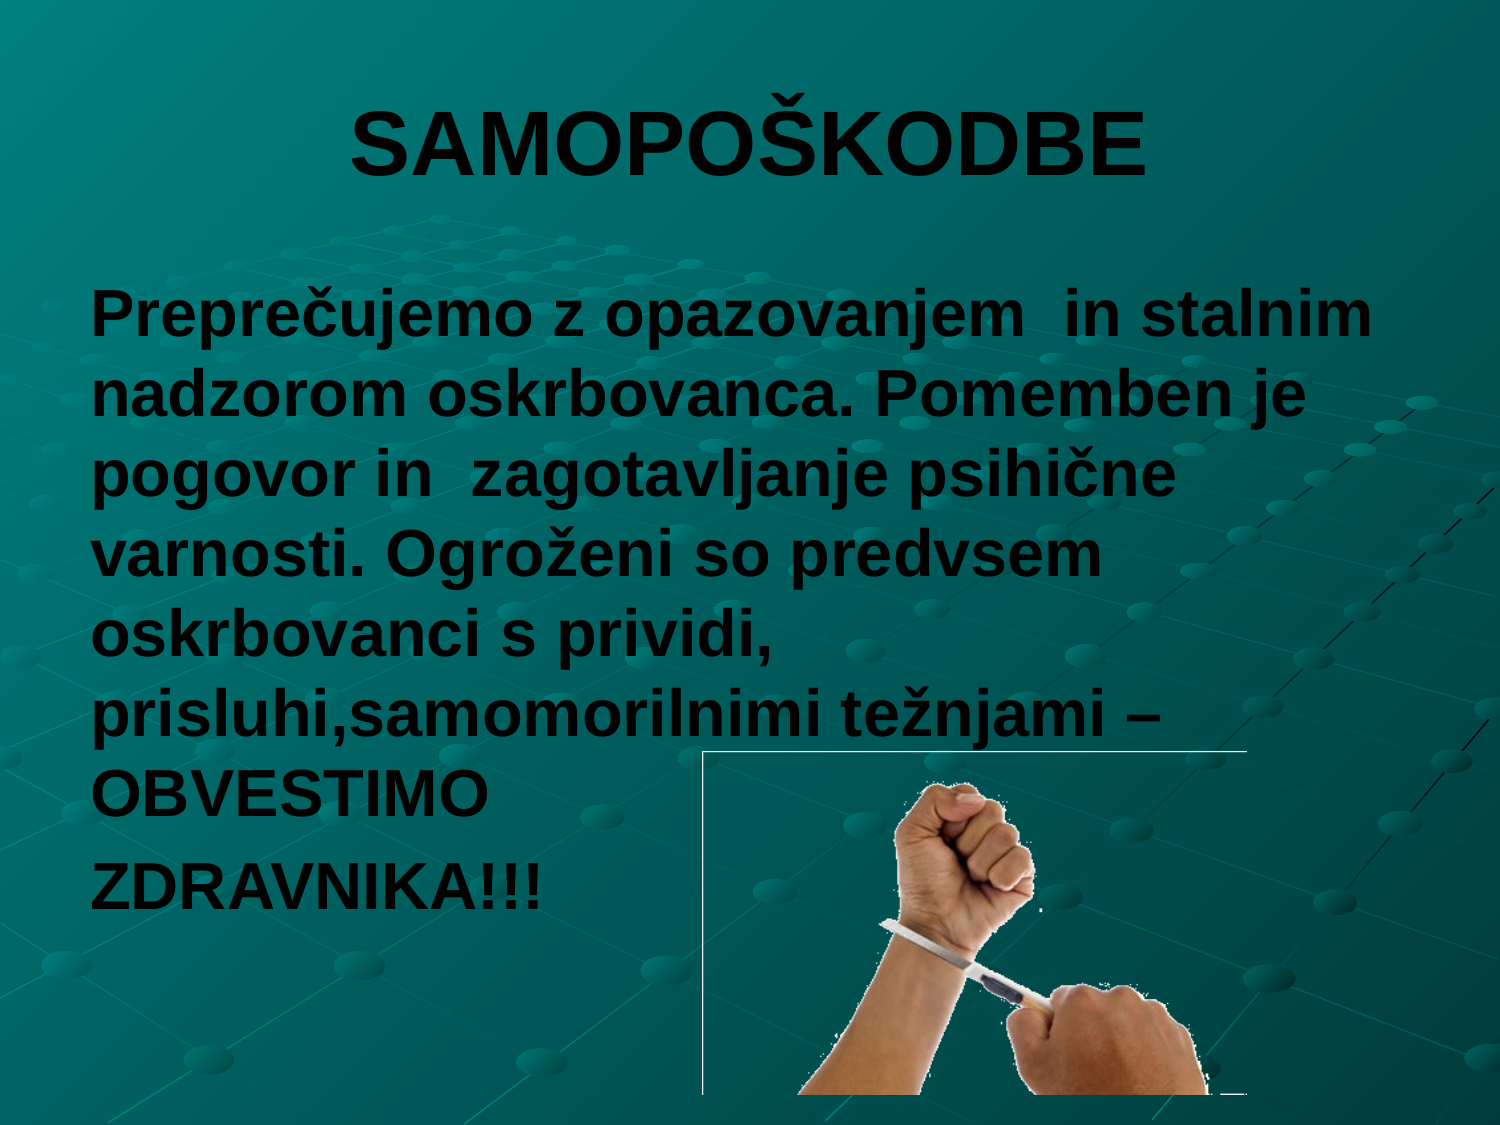

# SAMOPOŠKODBE
Preprečujemo z opazovanjem in stalnim nadzorom oskrbovanca. Pomemben je pogovor in zagotavljanje psihične varnosti. Ogroženi so predvsem oskrbovanci s prividi, prisluhi,samomorilnimi težnjami – OBVESTIMO
ZDRAVNIKA!!!